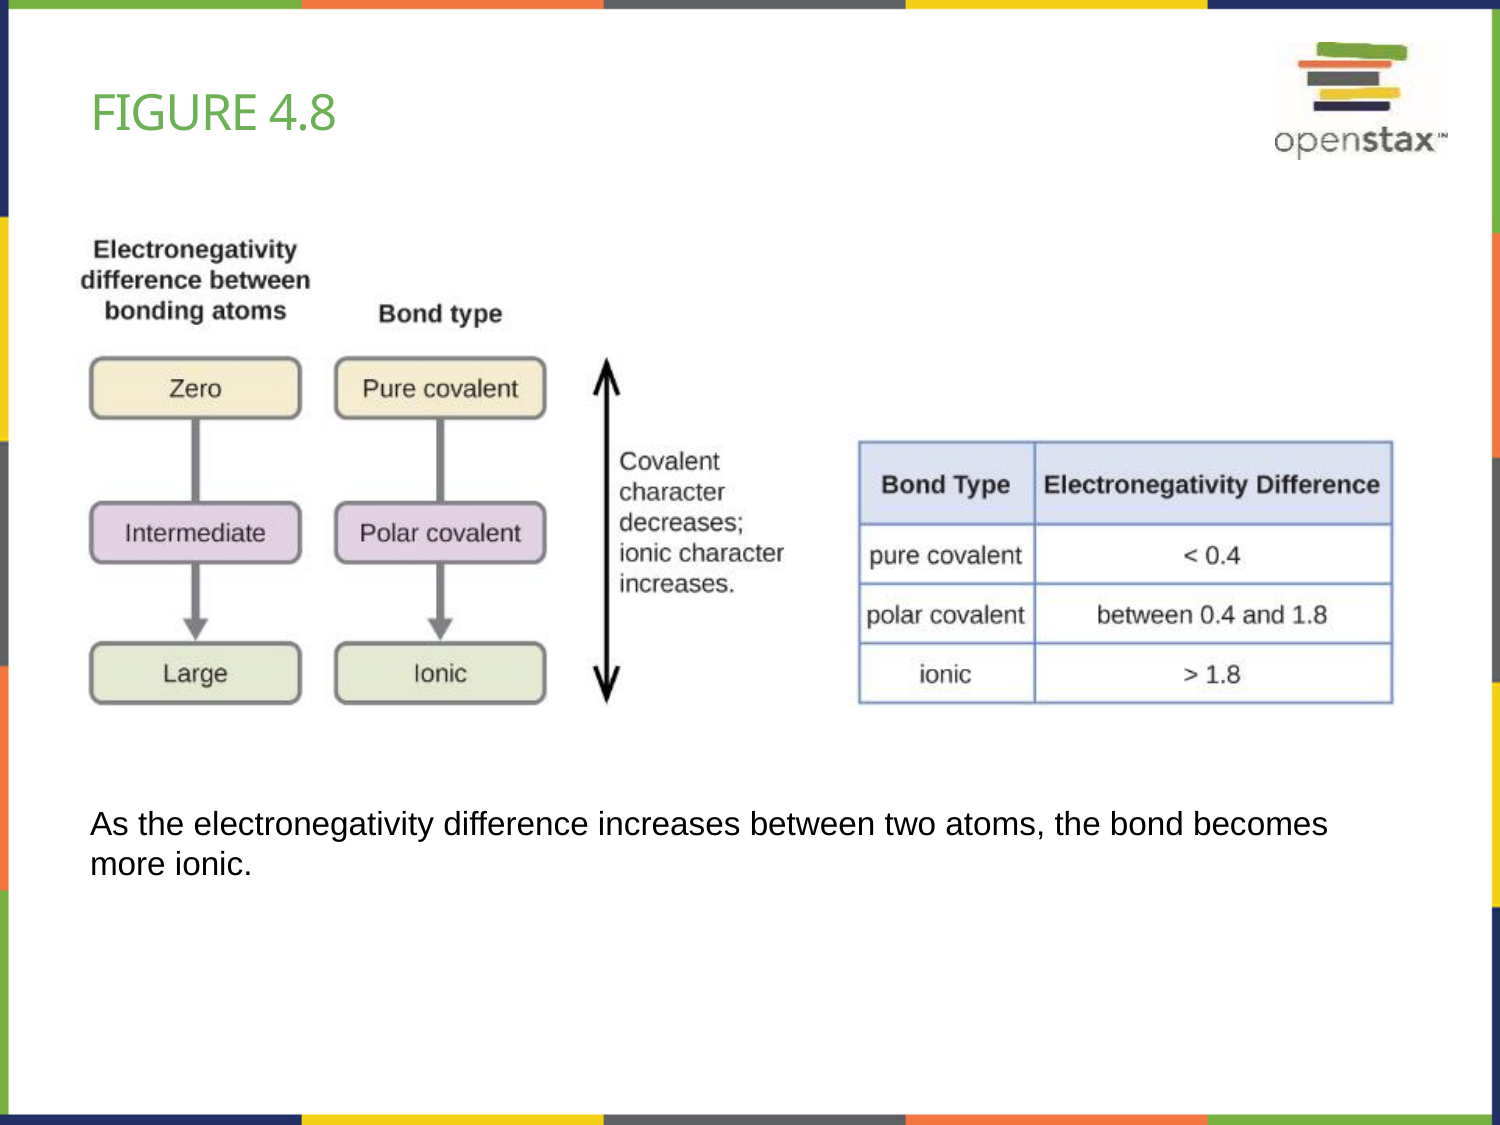

# Figure 4.8
As the electronegativity difference increases between two atoms, the bond becomes more ionic.